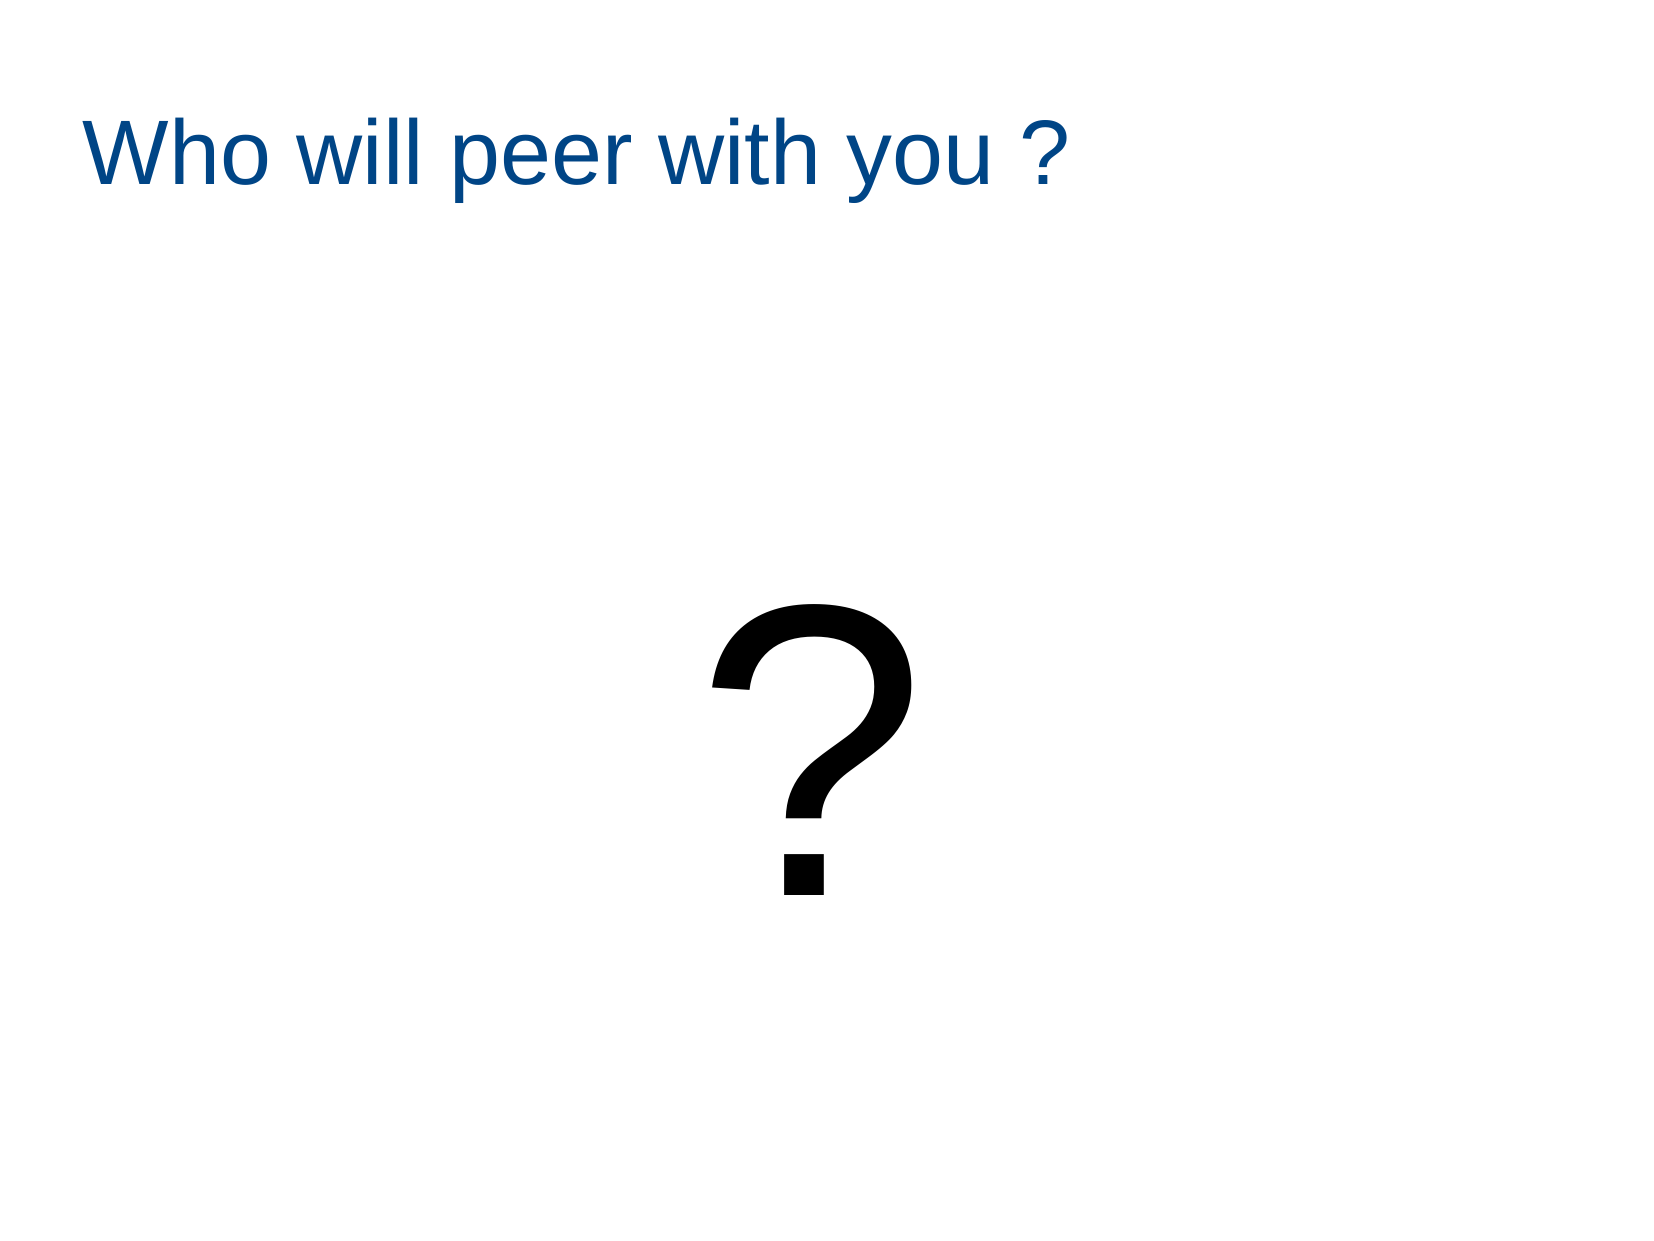

# Who will peer with you ?
 ?